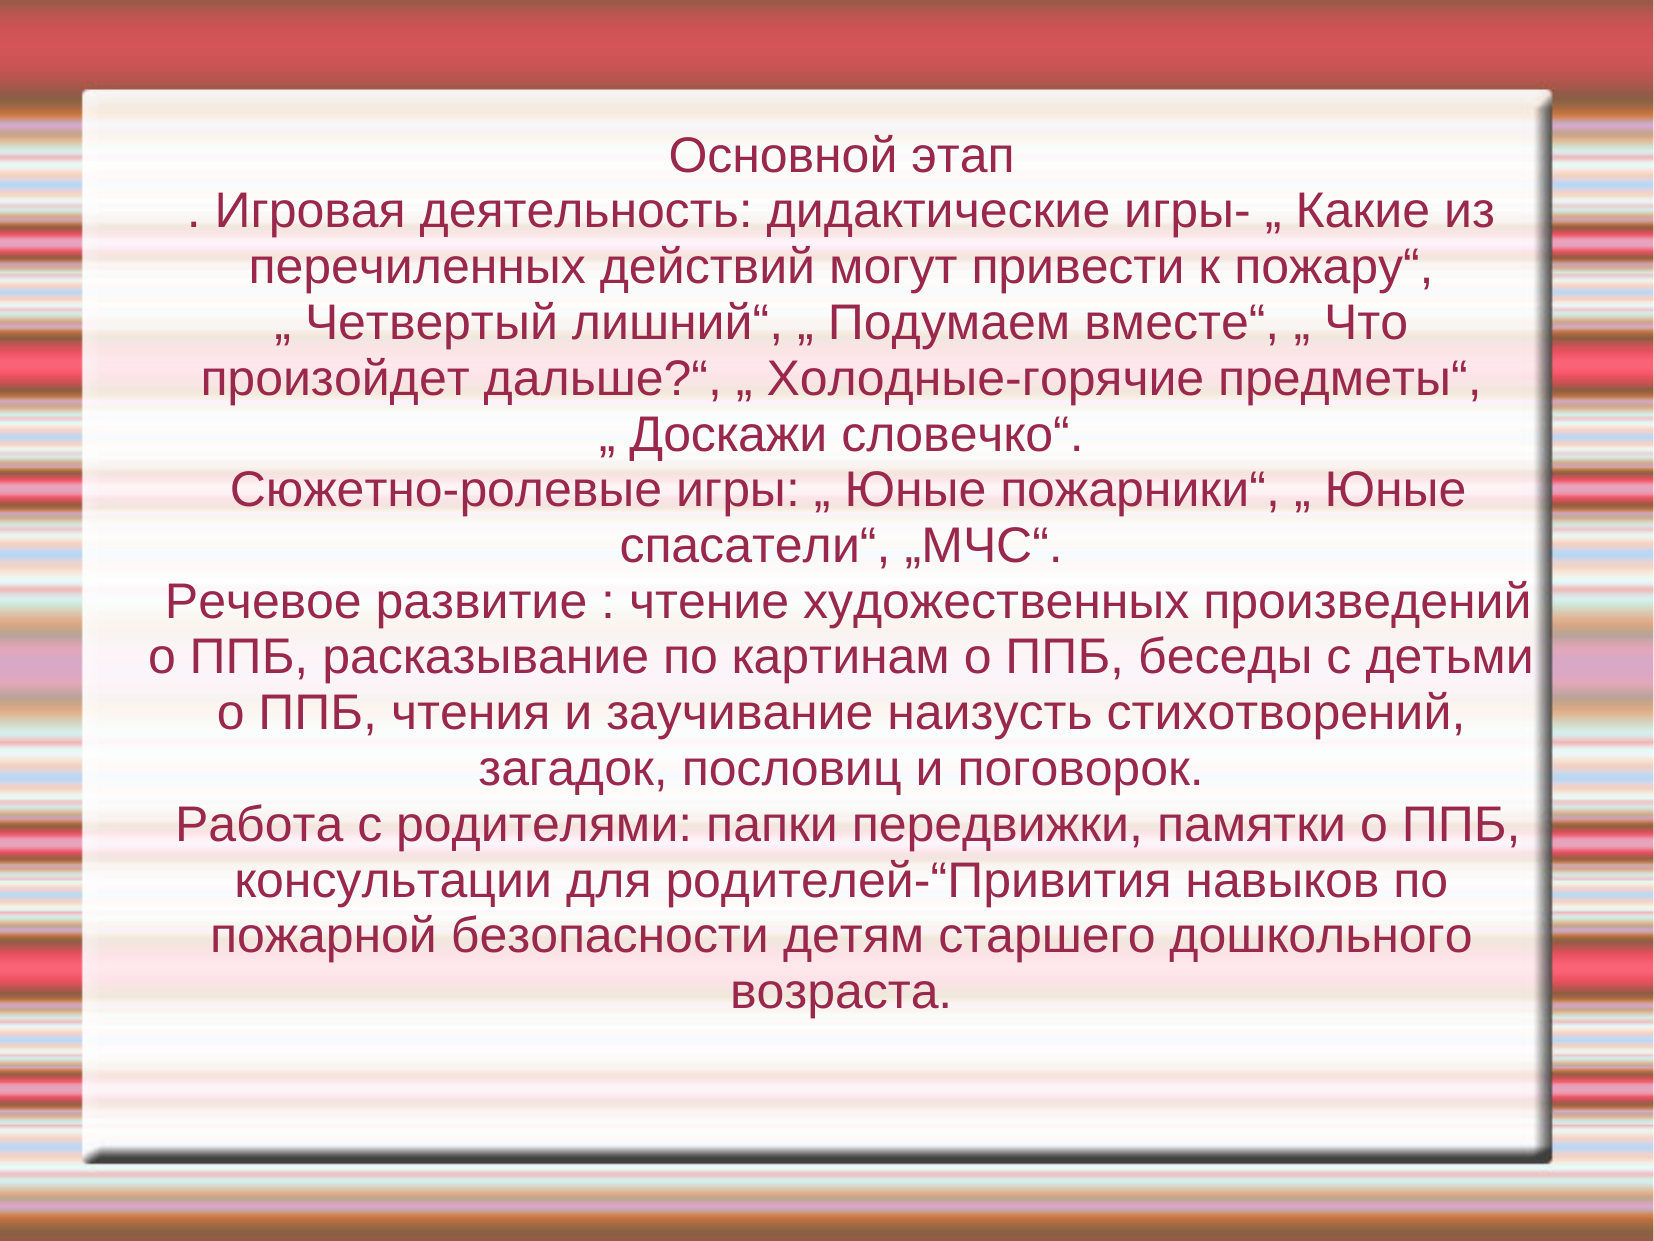

# Основной этап . Игровая деятельность: дидактические игры- „ Какие из перечиленных действий могут привести к пожару“, „ Четвертый лишний“, „ Подумаем вместе“, „ Что произойдет дальше?“, „ Холодные-горячие предметы“, „ Доскажи словечко“. Сюжетно-ролевые игры: „ Юные пожарники“, „ Юные спасатели“, „МЧС“. Речевое развитие : чтение художественных произведений о ППБ, расказывание по картинам о ППБ, беседы с детьми о ППБ, чтения и заучивание наизусть стихотворений, загадок, пословиц и поговорок. Работа с родителями: папки передвижки, памятки о ППБ, консультации для родителей-“Привития навыков по пожарной безопасности детям старшего дошкольного возраста.